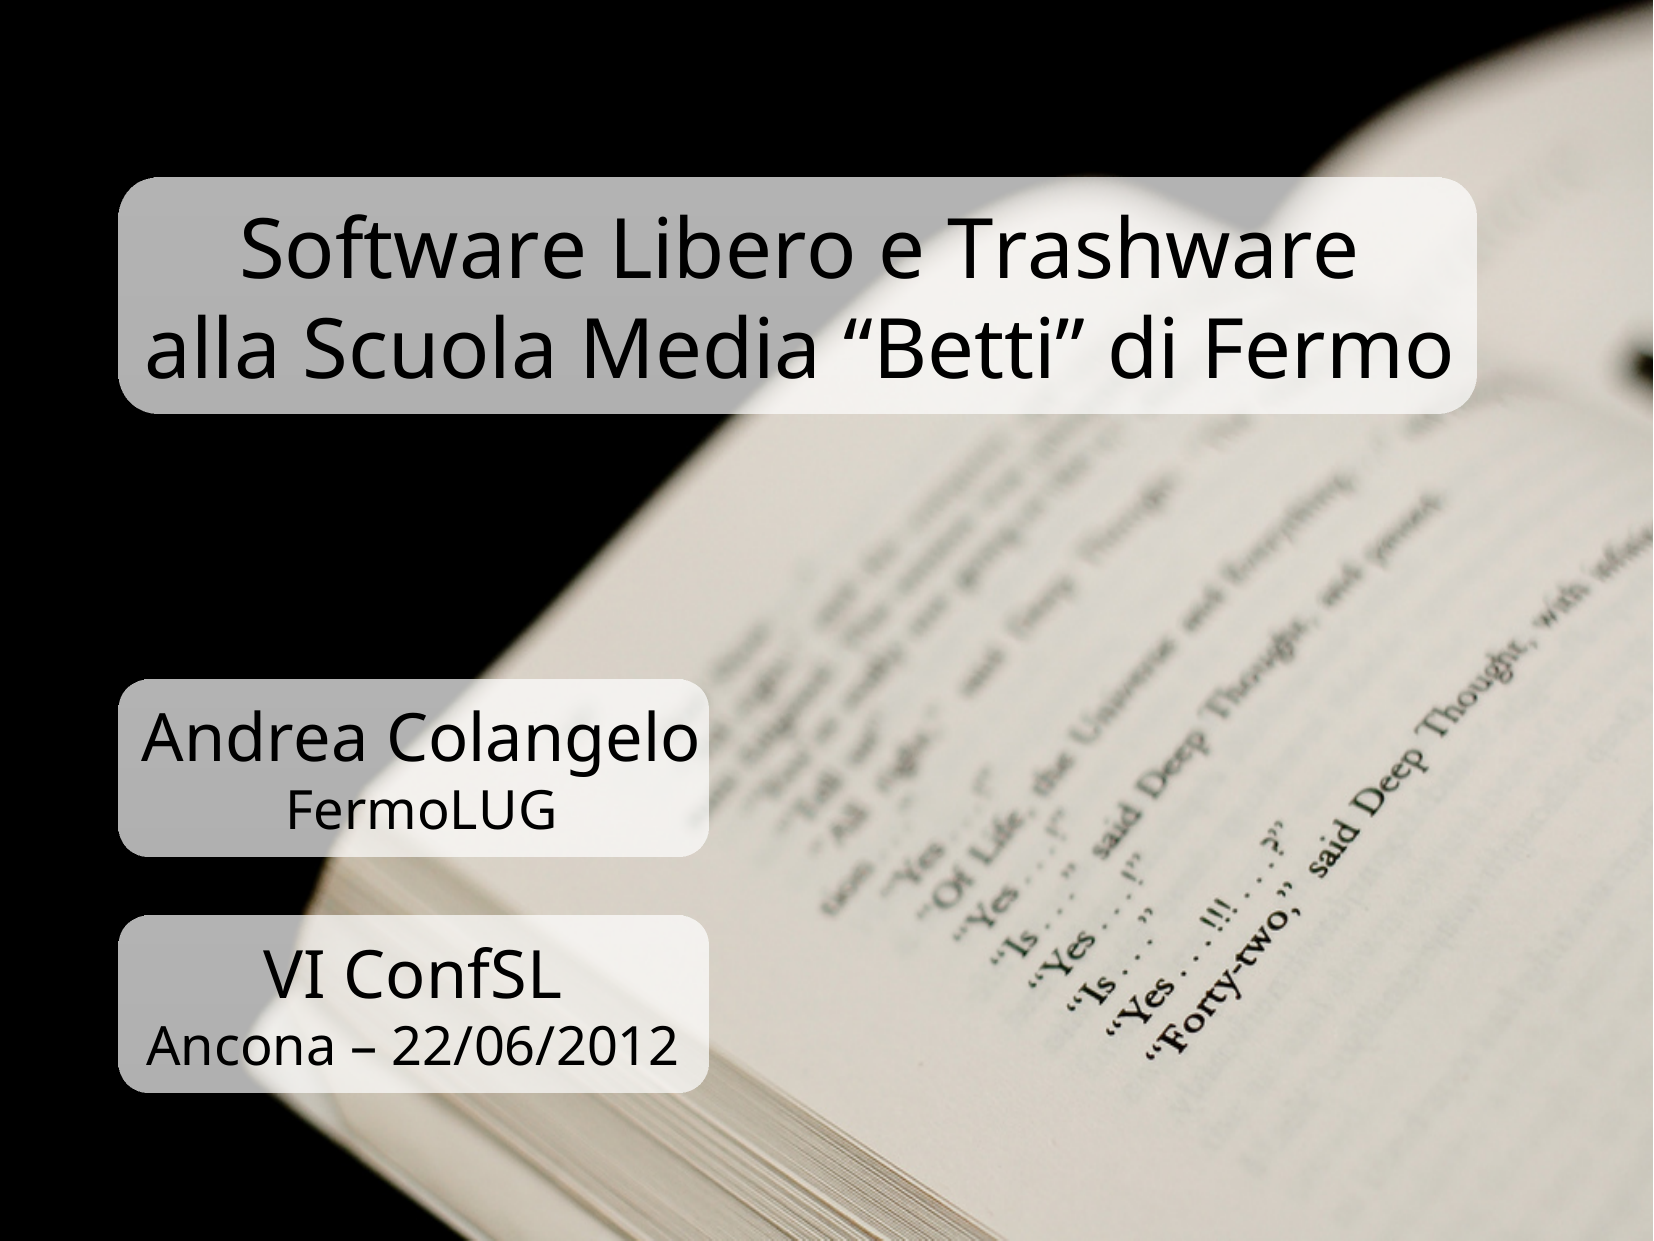

Software Libero e Trashware
alla Scuola Media “Betti” di Fermo
Andrea Colangelo
FermoLUG
VI ConfSL
Ancona – 22/06/2012